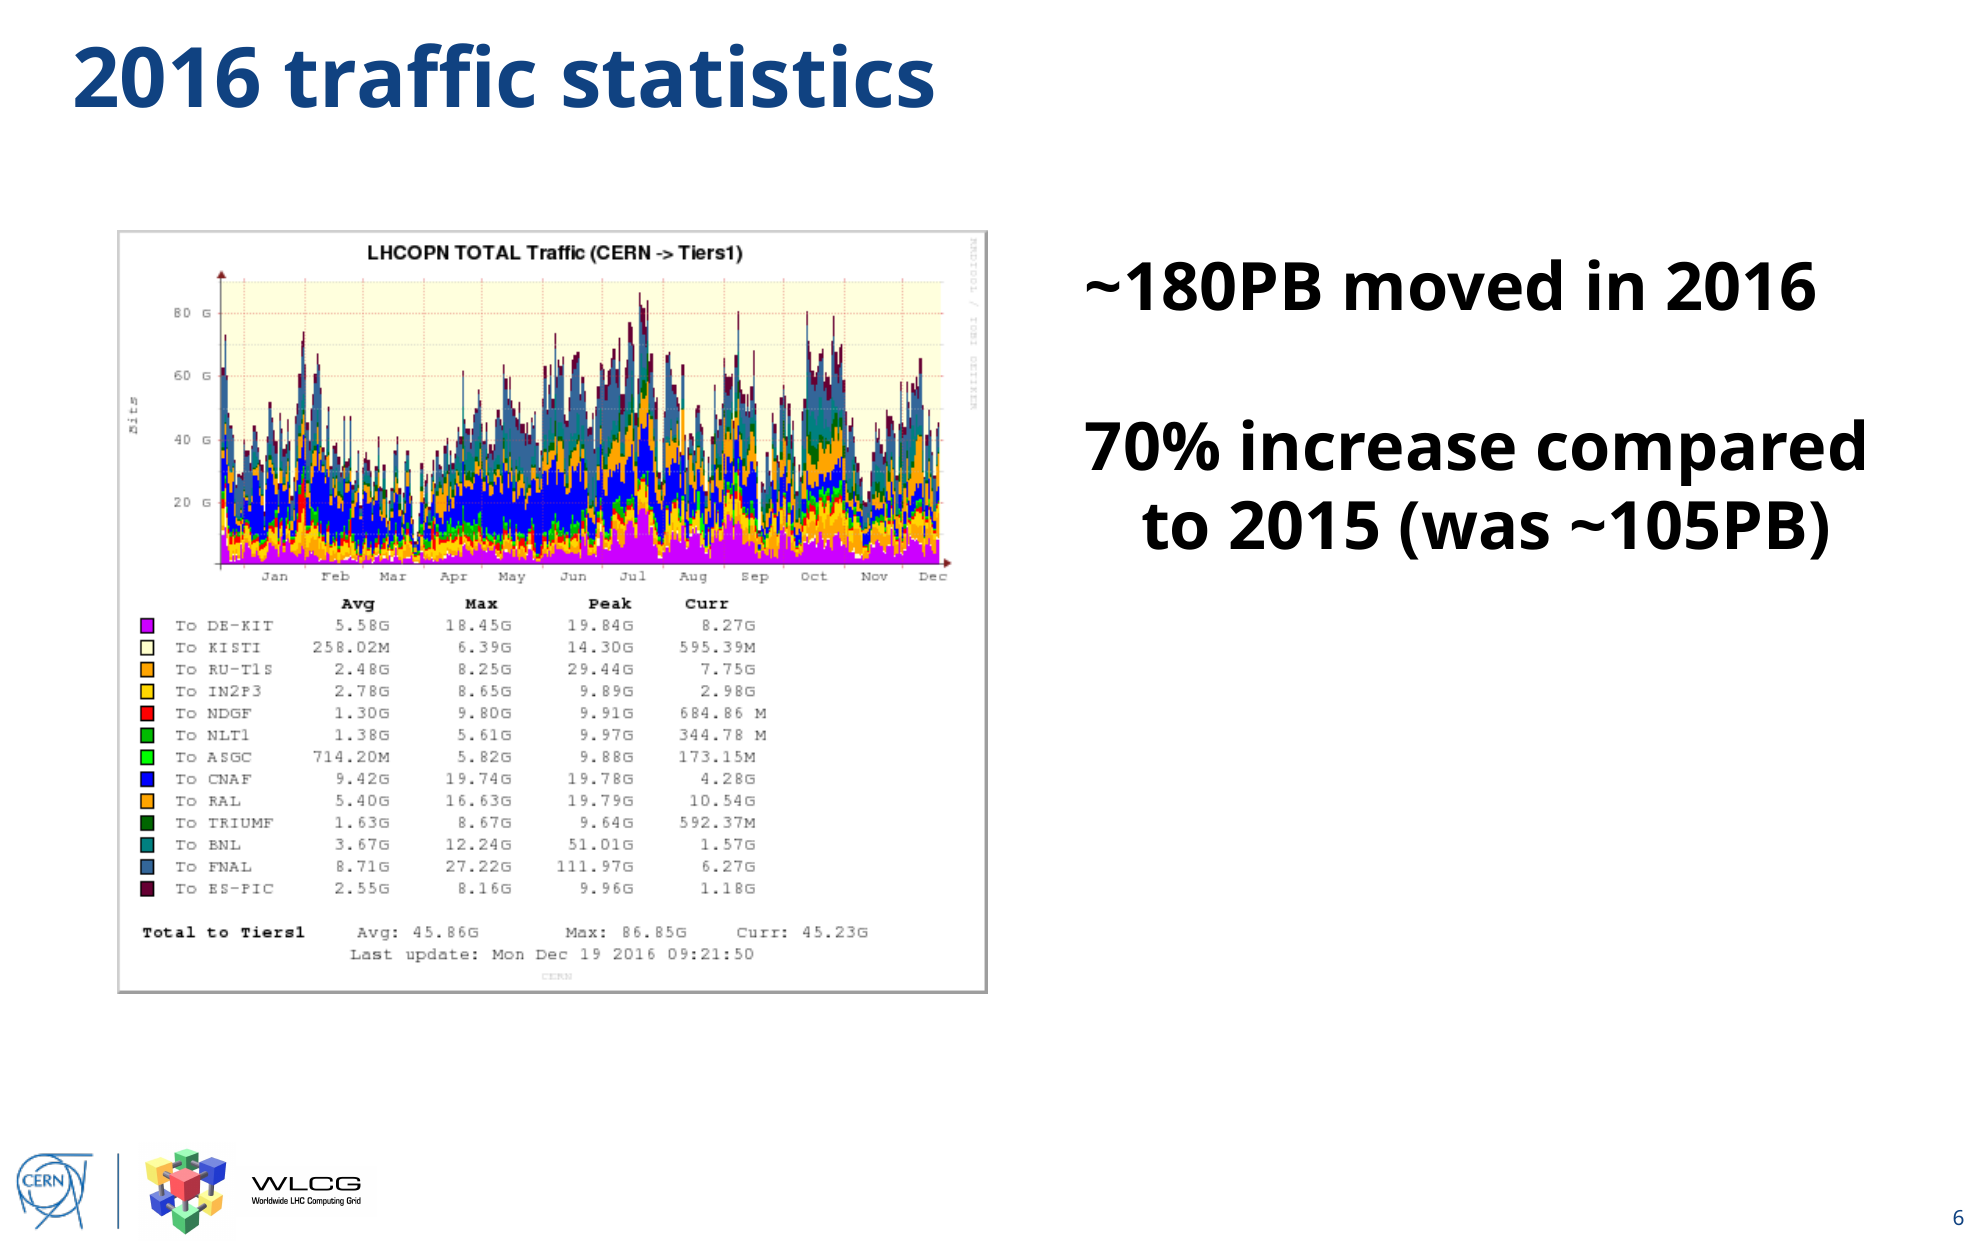

# 2016 traffic statistics
~180PB moved in 2016
70% increase compared to 2015 (was ~105PB)